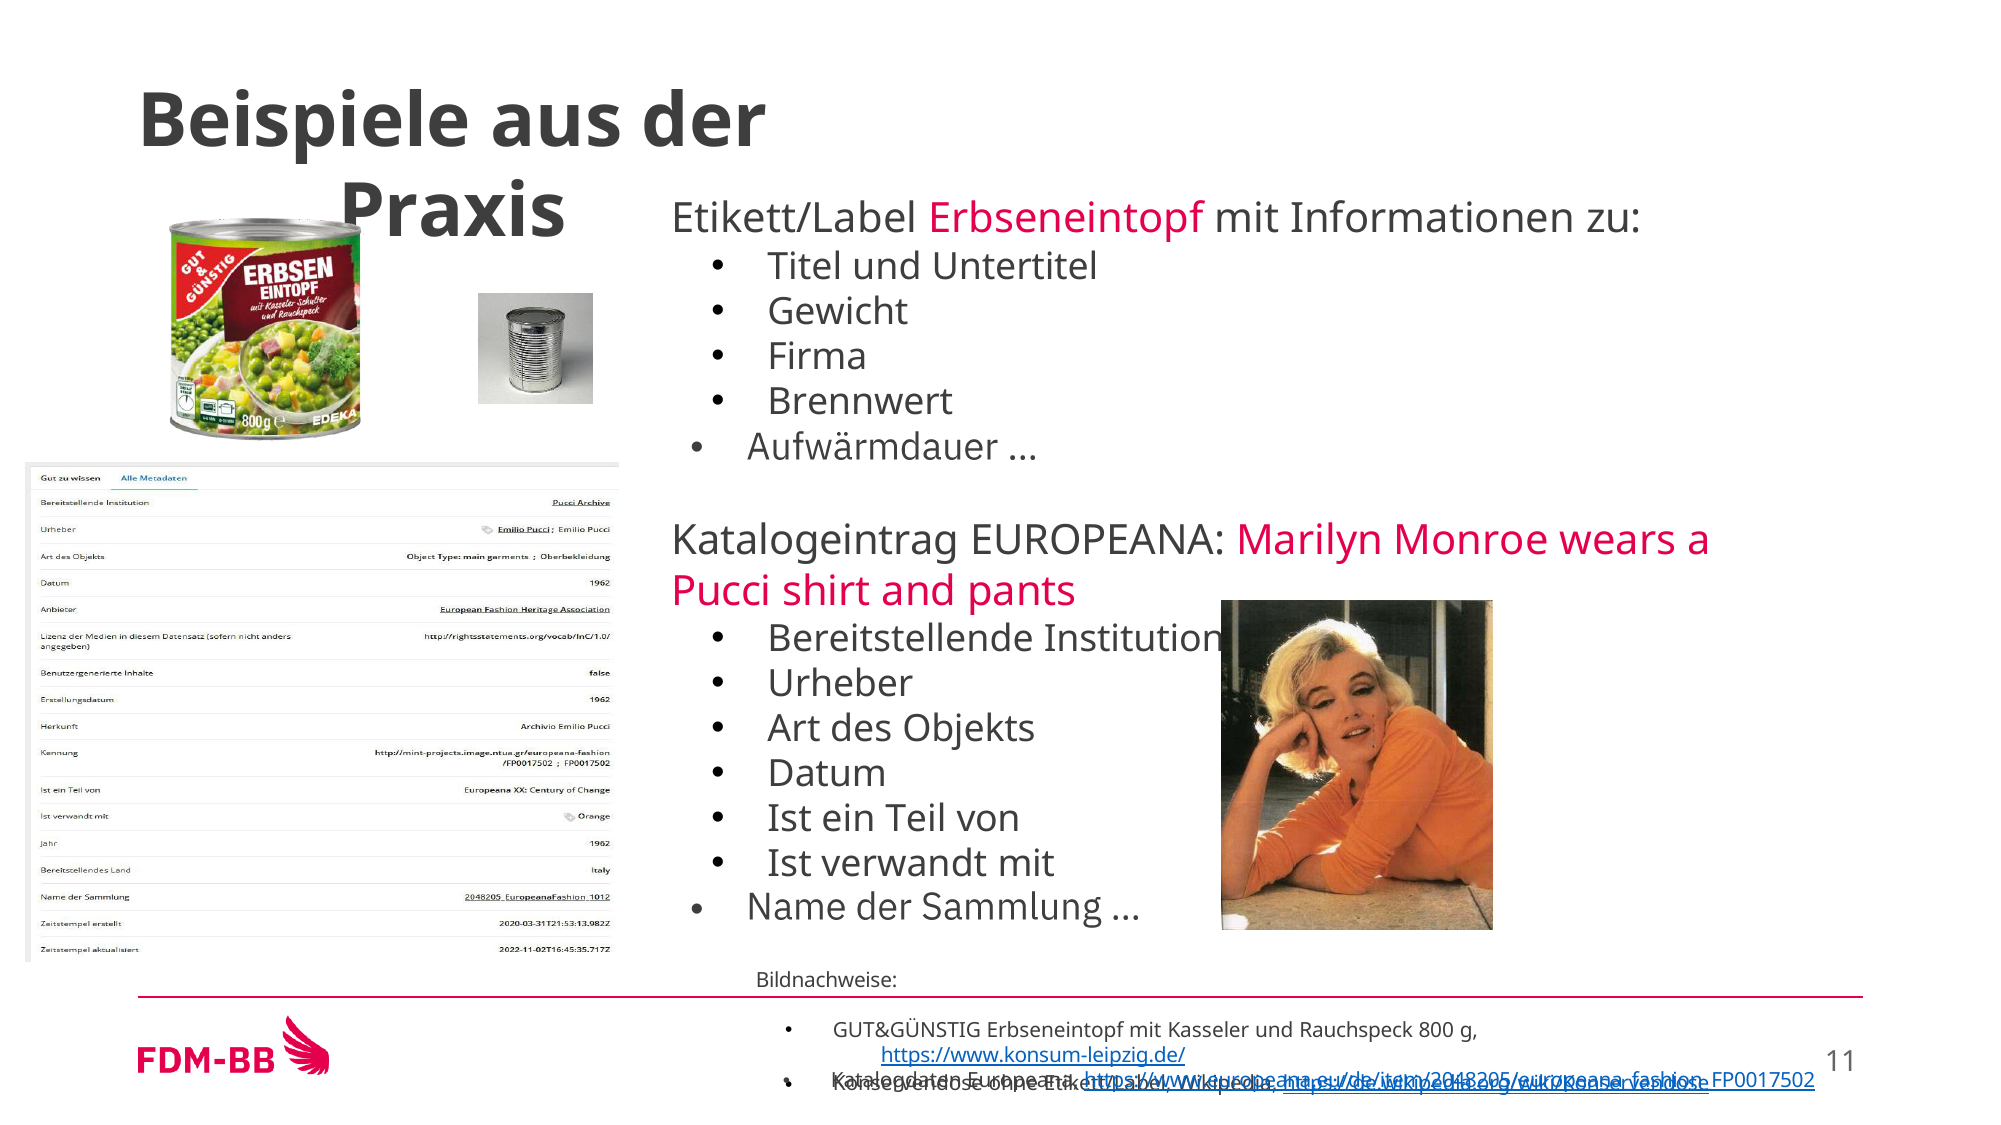

# Beispiele aus der Praxis
Etikett/Label Erbseneintopf mit Informationen zu:
Titel und Untertitel
Gewicht
Firma
Brennwert
•
Katalogeintrag EUROPEANA: Marilyn Monroe wears a Pucci shirt and pants
Bereitstellende Institution
Urheber
Art des Objekts
Datum
Ist ein Teil von
Ist verwandt mit
•
Bildnachweise:
GUT&GÜNSTIG Erbseneintopf mit Kasseler und Rauchspeck 800 g, https://www.konsum-leipzig.de/
Konservendose ohne Etikett/Label, Wikipedia, https://de.wikipedia.org/wiki/Konservendose
11
•	Katalogdaten Europeana, https://www.europeana.eu/de/item/2048205/europeana_fashion_FP0017502